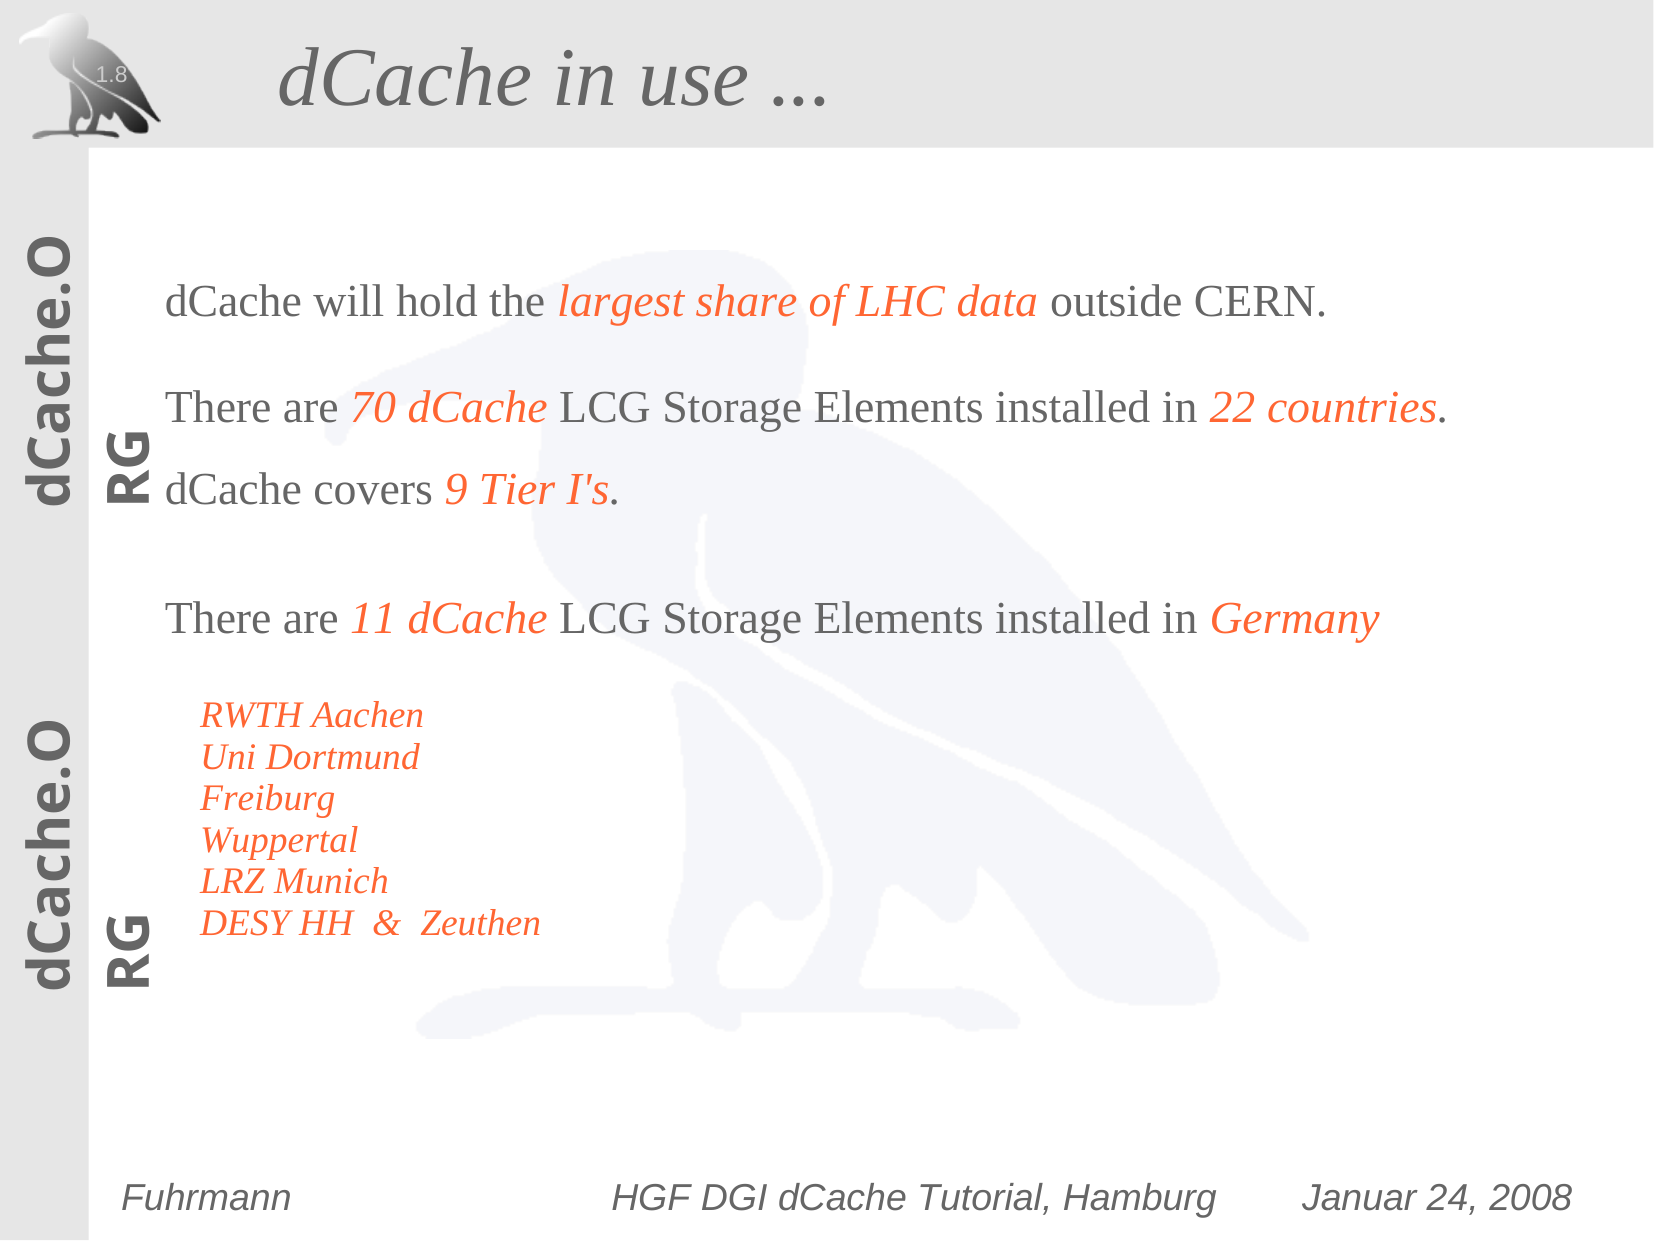

dCache in use ...
dCache will hold the largest share of LHC data outside CERN.
There are 70 dCache LCG Storage Elements installed in 22 countries.
dCache covers 9 Tier I's.
There are 11 dCache LCG Storage Elements installed in Germany
RWTH Aachen
Uni Dortmund
Freiburg
Wuppertal
LRZ Munich
DESY HH & Zeuthen